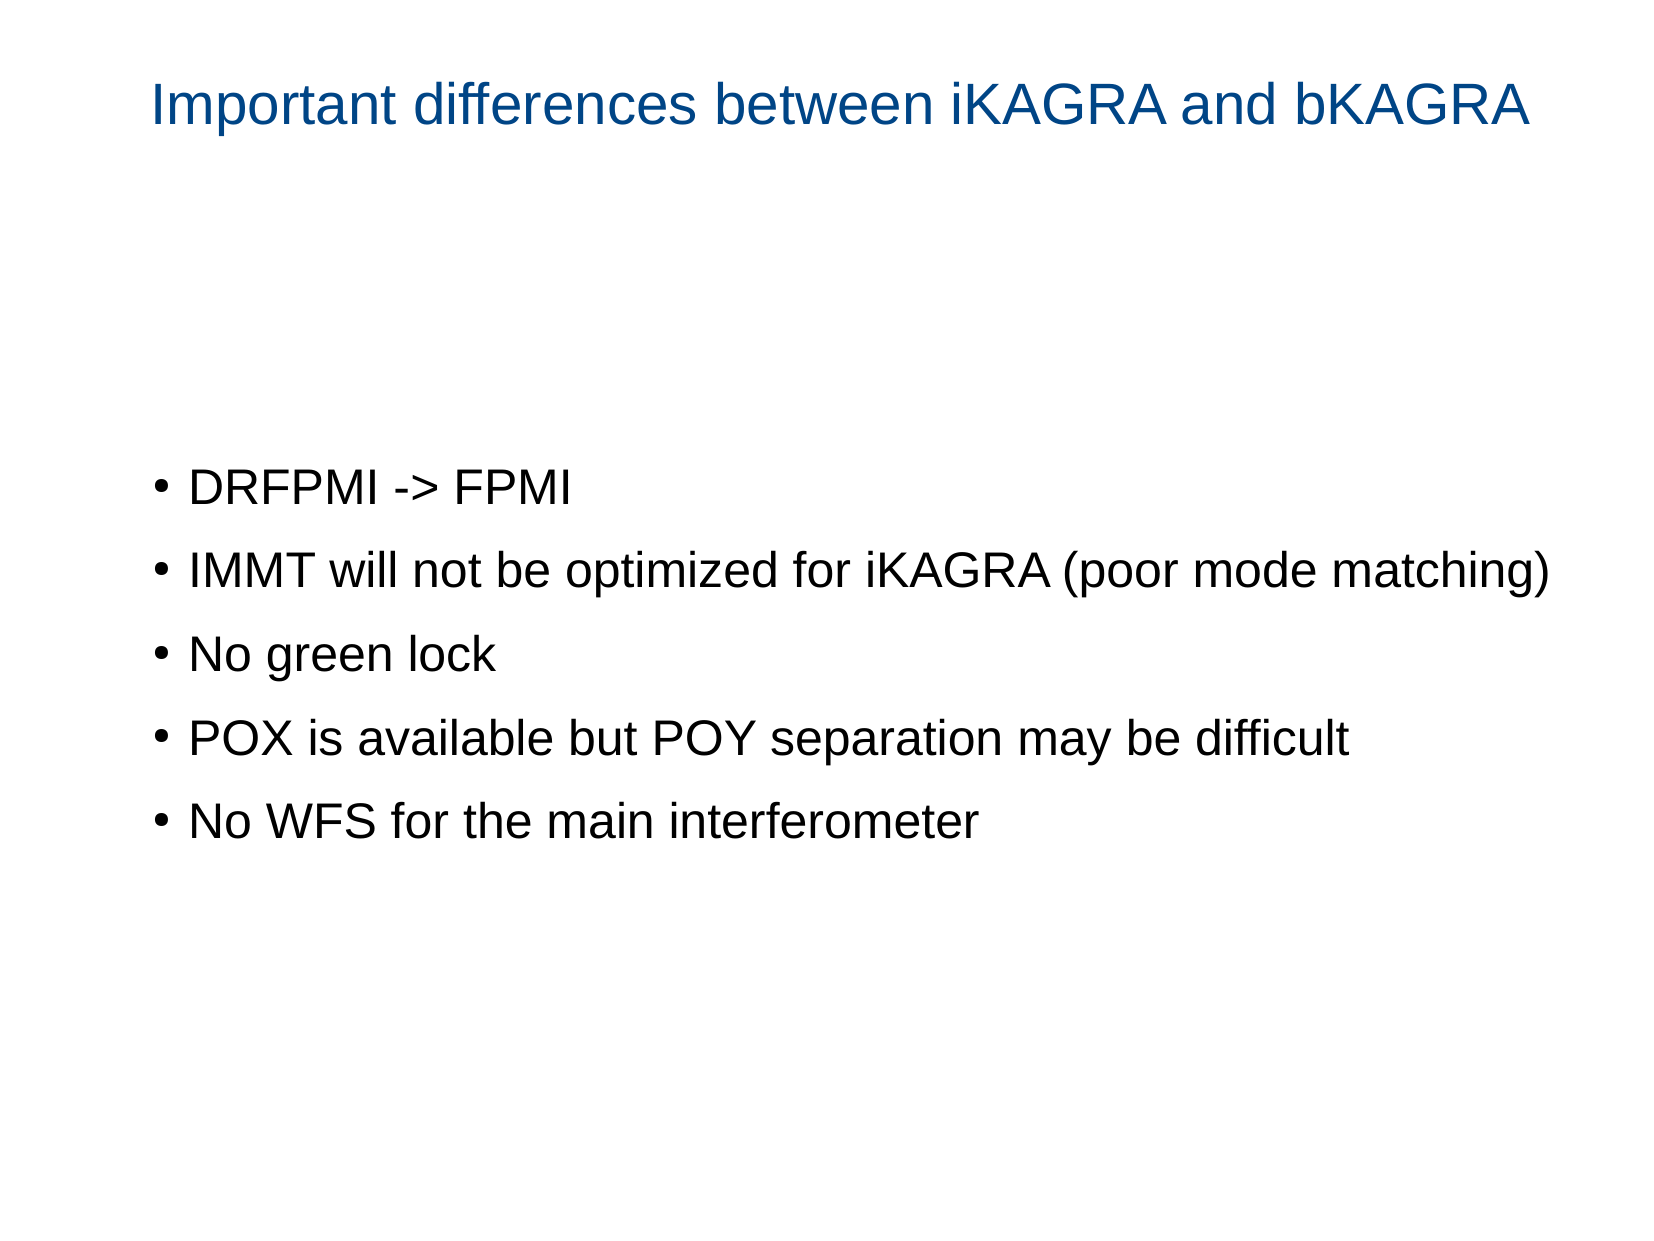

Important differences between iKAGRA and bKAGRA
DRFPMI -> FPMI
IMMT will not be optimized for iKAGRA (poor mode matching)
No green lock
POX is available but POY separation may be difficult
No WFS for the main interferometer